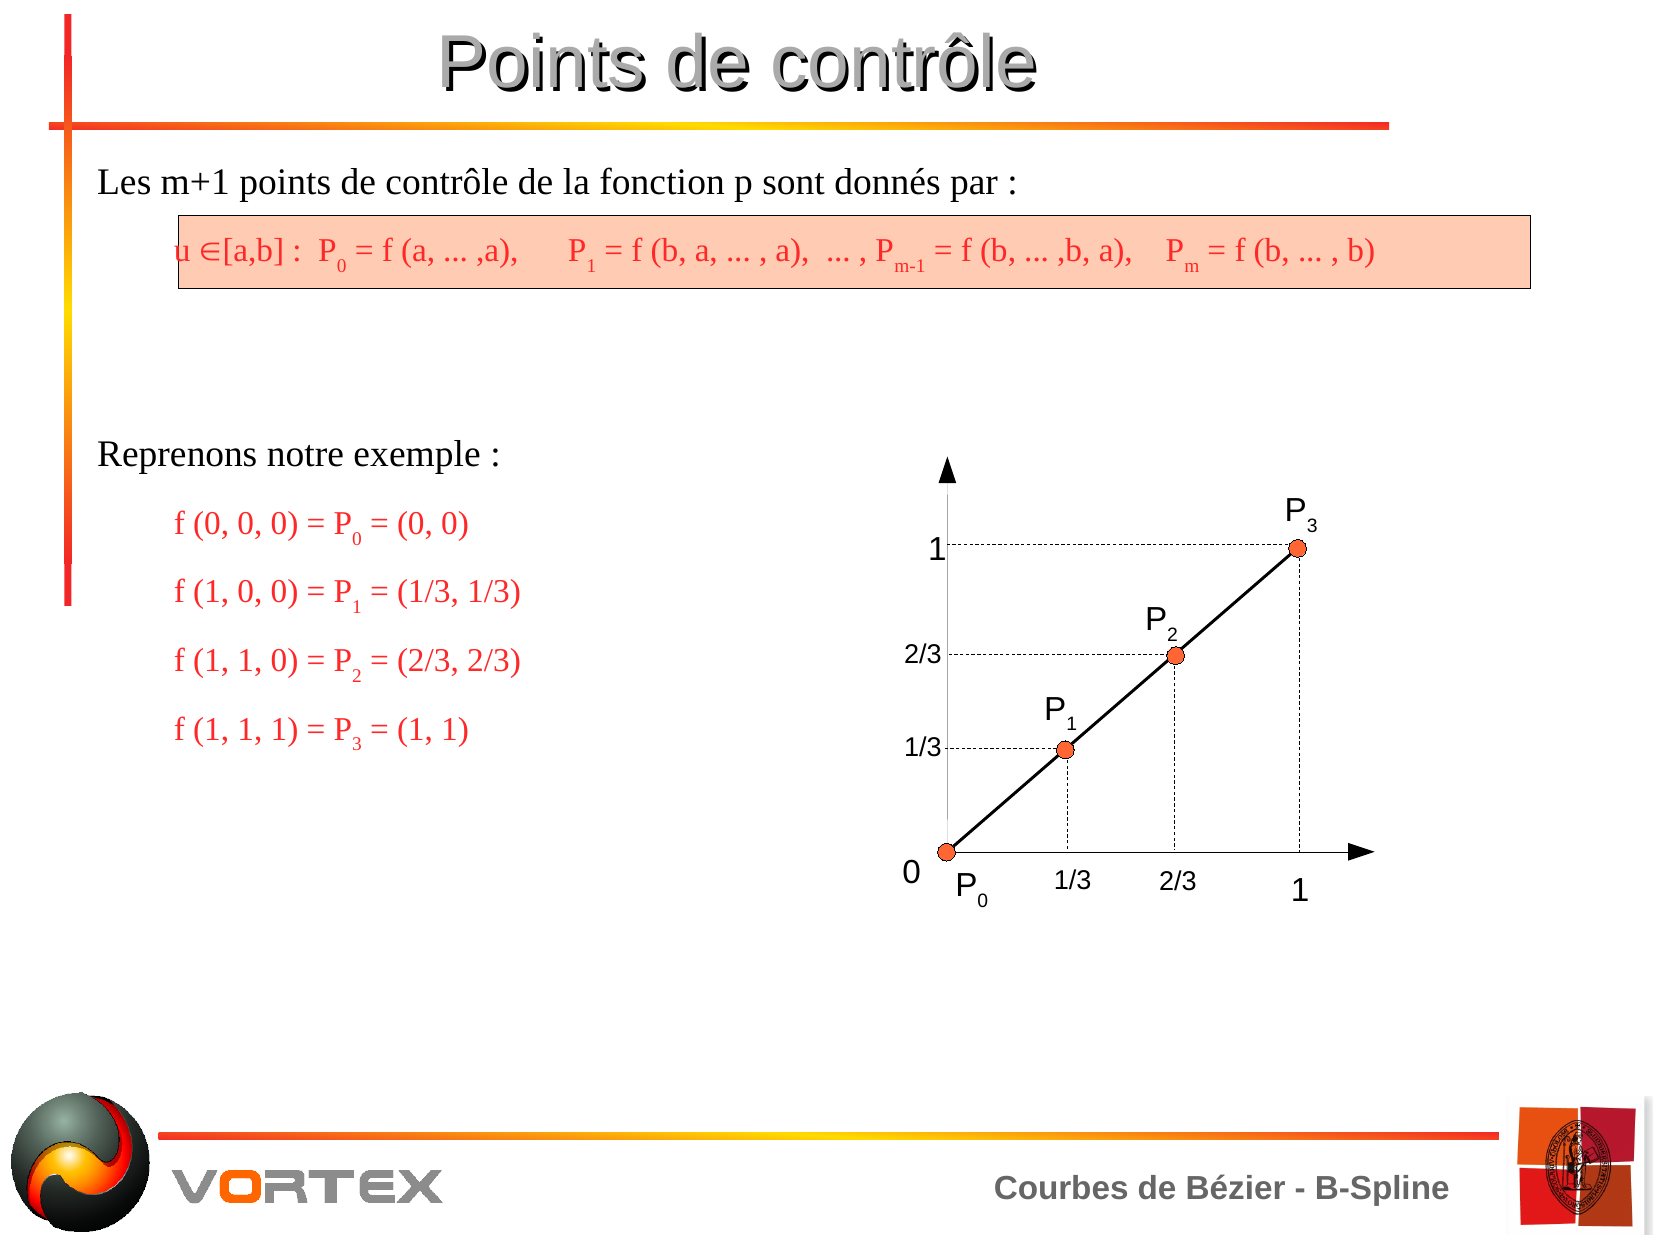

# Points de contrôle
Les m+1 points de contrôle de la fonction p sont donnés par :
u [a,b] : P0 = f (a, ... ,a), P1 = f (b, a, ... , a), ... , Pm-1 = f (b, ... ,b, a), Pm = f (b, ... , b)
Reprenons notre exemple :
f (0, 0, 0) = P0 = (0, 0)
f (1, 0, 0) = P1 = (1/3, 1/3)
f (1, 1, 0) = P2 = (2/3, 2/3)
f (1, 1, 1) = P3 = (1, 1)
P3
1
P2
2/3
P1
1/3
0
1/3
2/3
P0
1